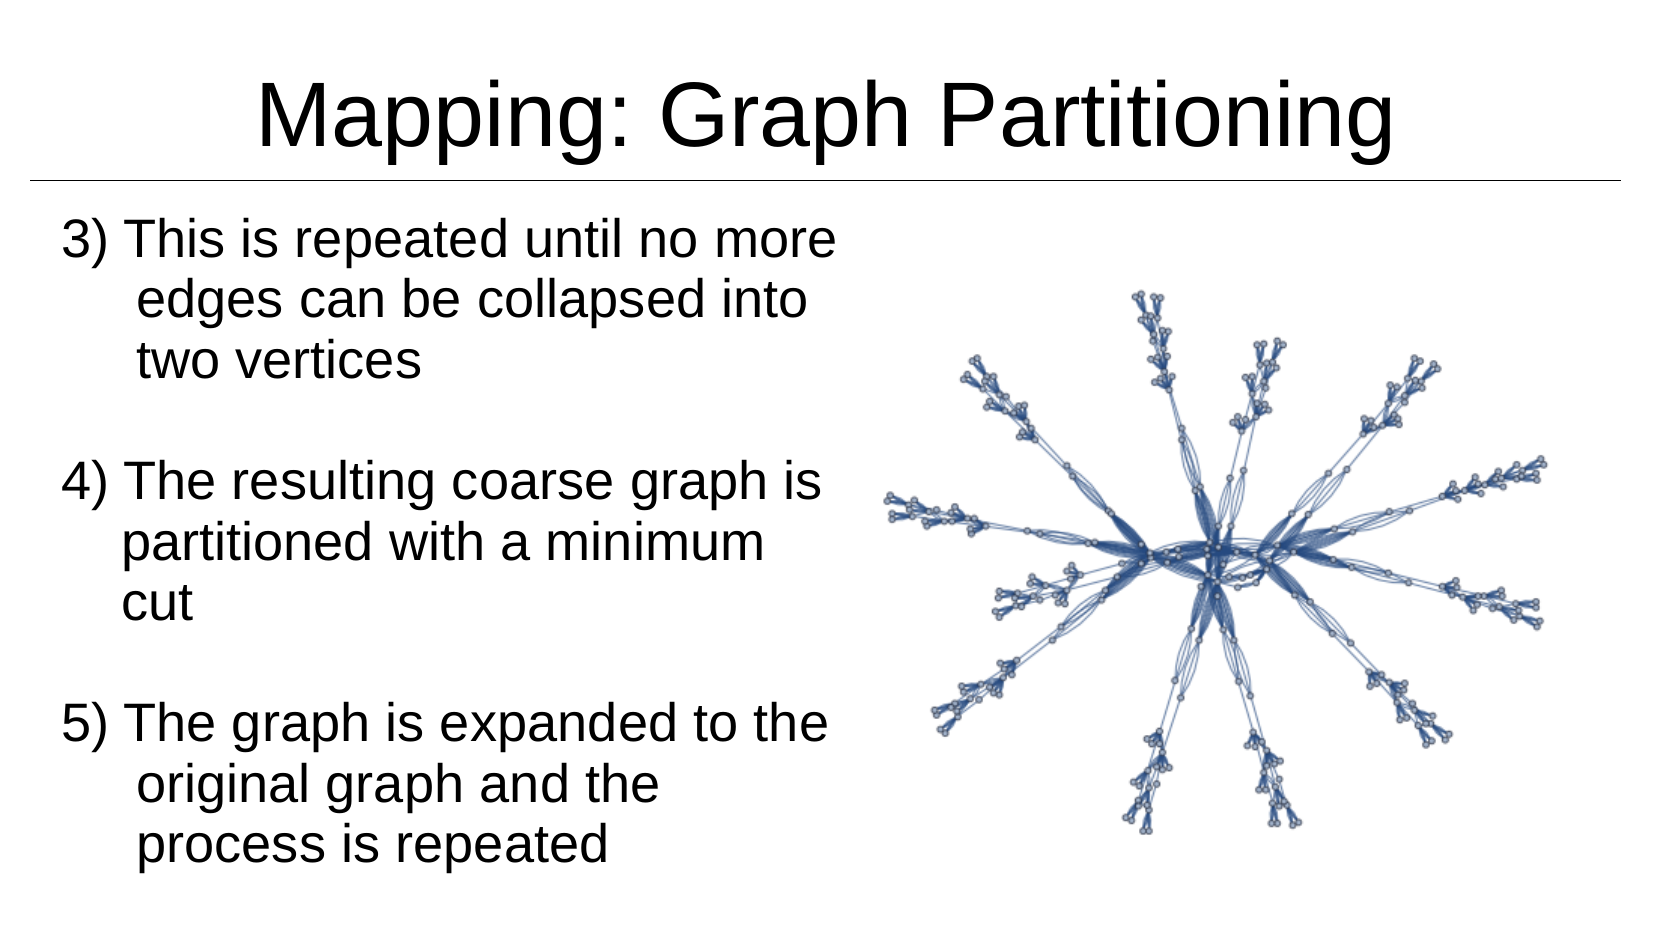

# Mapping: Graph Partitioning
3) This is repeated until no more edges can be collapsed into two vertices
4) The resulting coarse graph is partitioned with a minimum cut
5) The graph is expanded to the original graph and the process is repeated